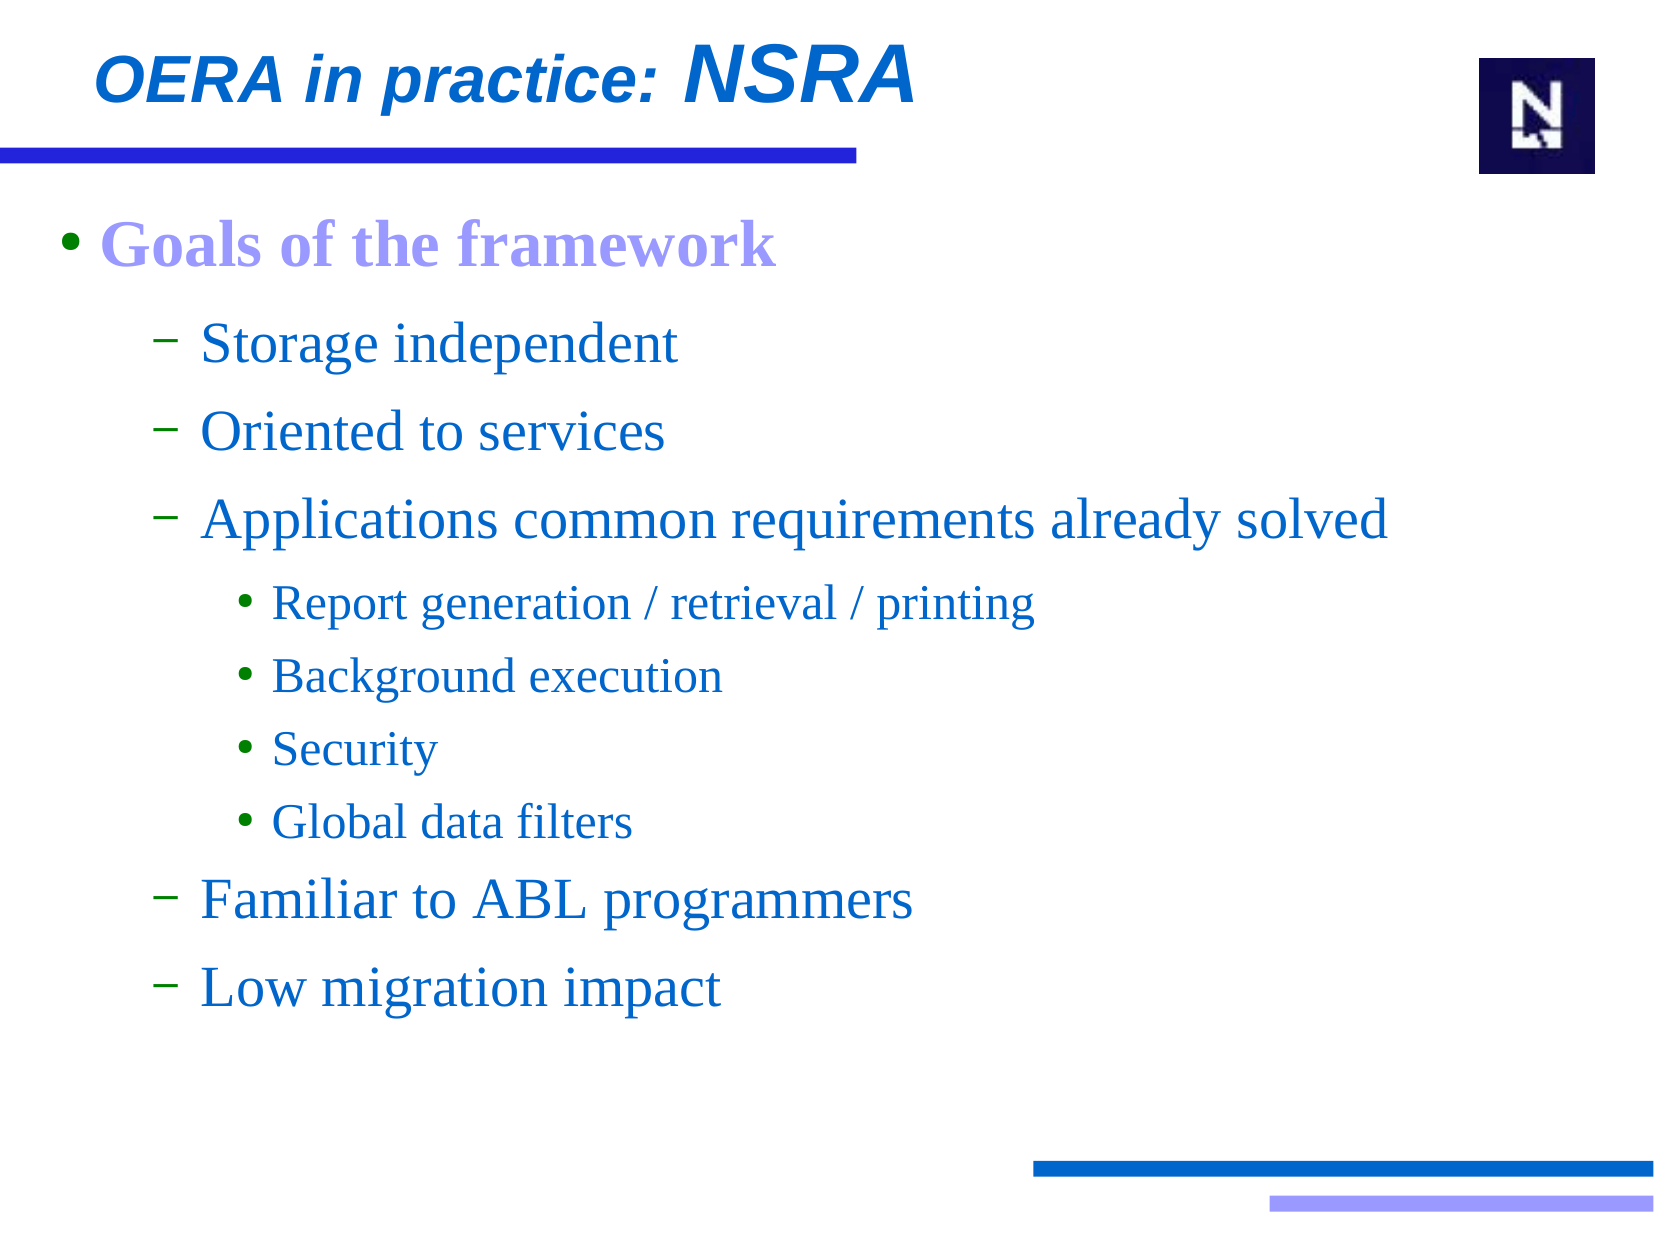

# OERA in practice: NSRA
 Goals of the framework
Storage independent
Oriented to services
Applications common requirements already solved
Report generation / retrieval / printing
Background execution
Security
Global data filters
Familiar to ABL programmers
Low migration impact